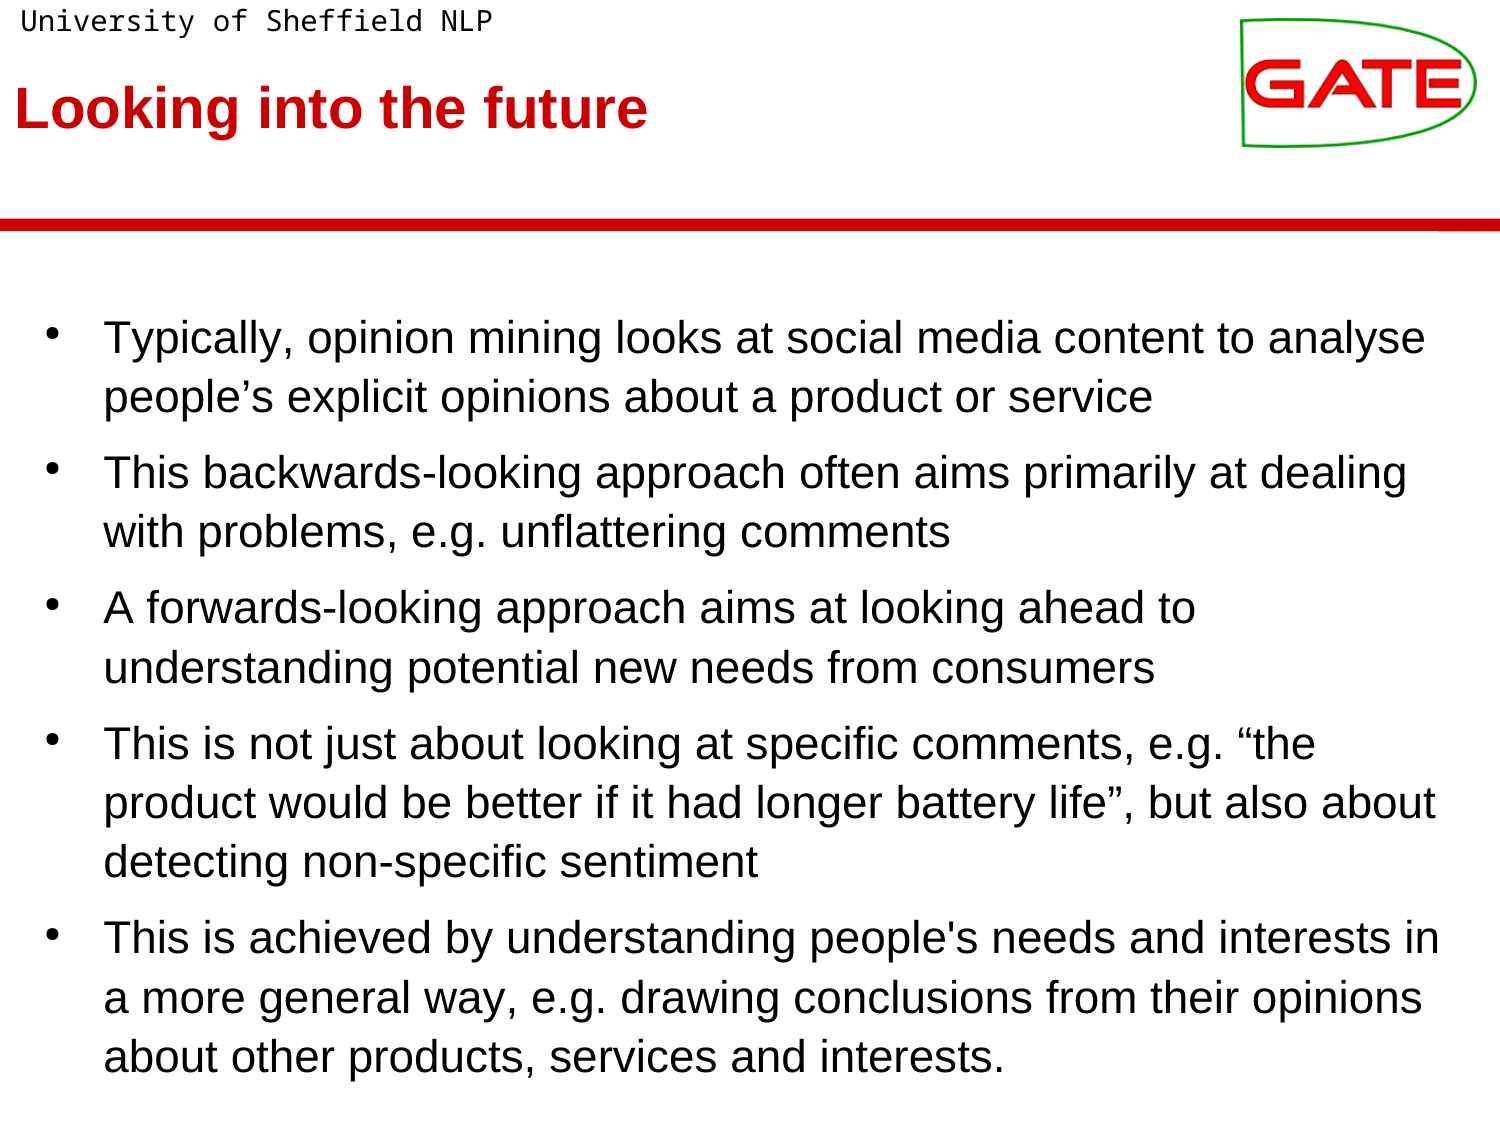

# Looking into the future
Typically, opinion mining looks at social media content to analyse people’s explicit opinions about a product or service
This backwards-looking approach often aims primarily at dealing with problems, e.g. unflattering comments
A forwards-looking approach aims at looking ahead to understanding potential new needs from consumers
This is not just about looking at specific comments, e.g. “the product would be better if it had longer battery life”, but also about detecting non-specific sentiment
This is achieved by understanding people's needs and interests in a more general way, e.g. drawing conclusions from their opinions about other products, services and interests.